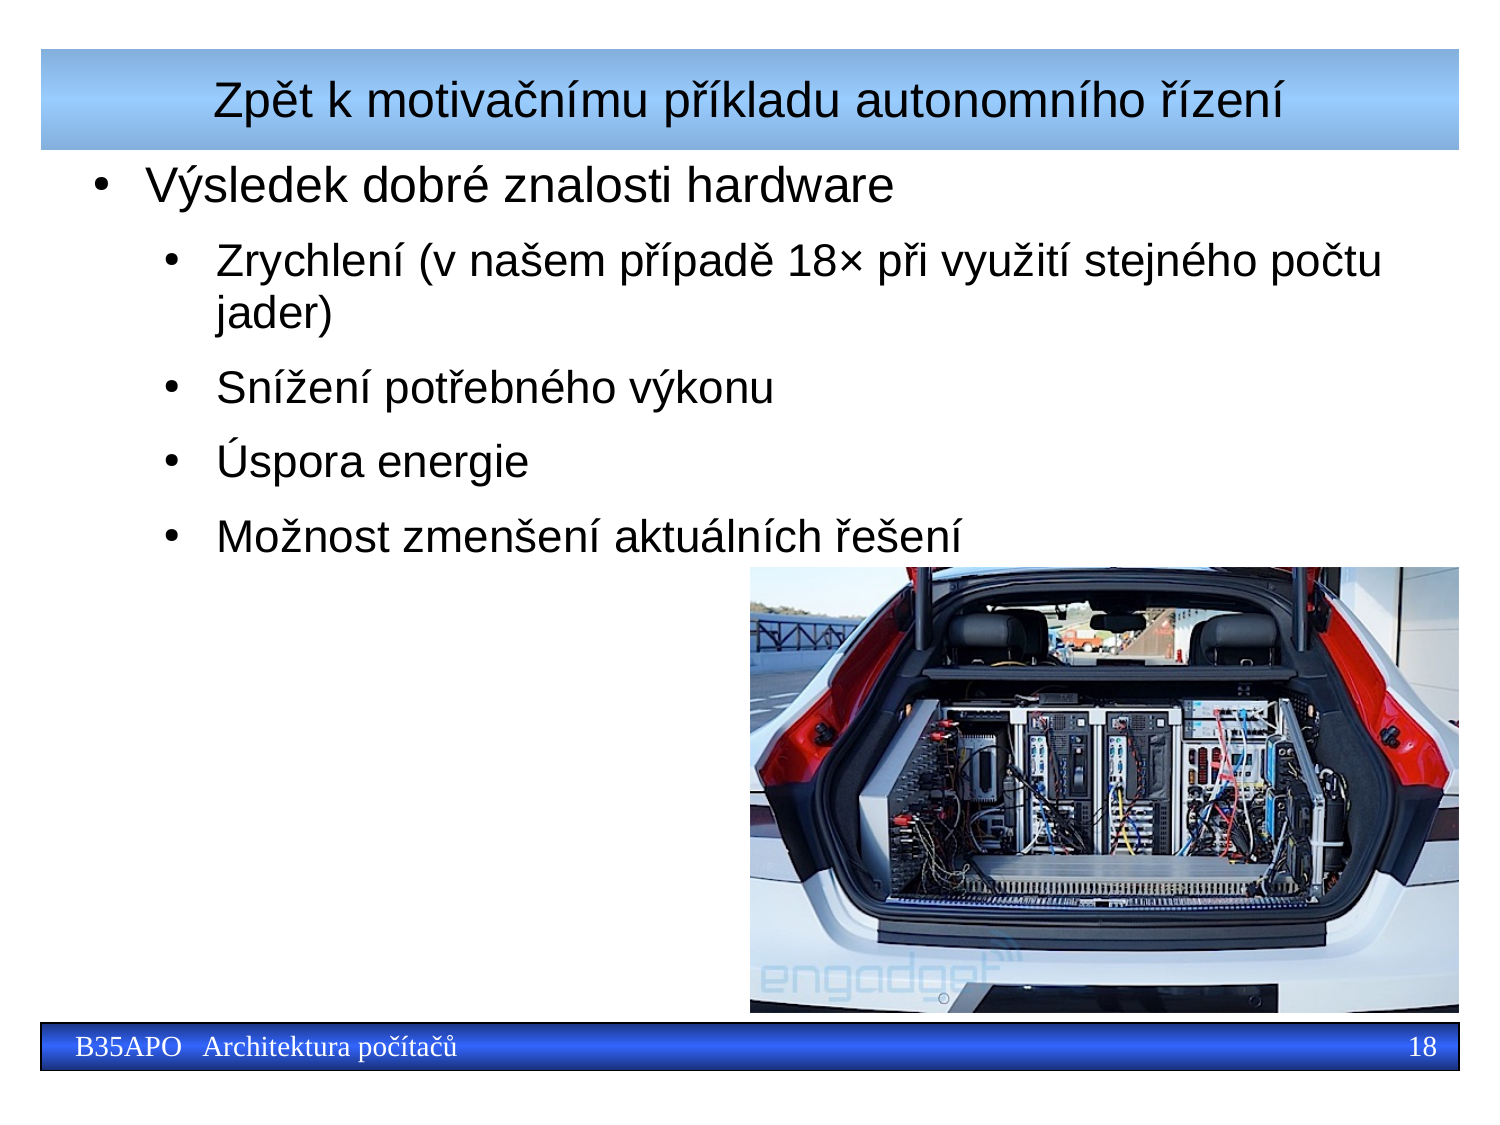

# Zpět k motivačnímu příkladu autonomního řízení
Výsledek dobré znalosti hardware
Zrychlení (v našem případě 18× při využití stejného počtu jader)
Snížení potřebného výkonu
Úspora energie
Možnost zmenšení aktuálních řešení
B35APO Architektura počítačů
18